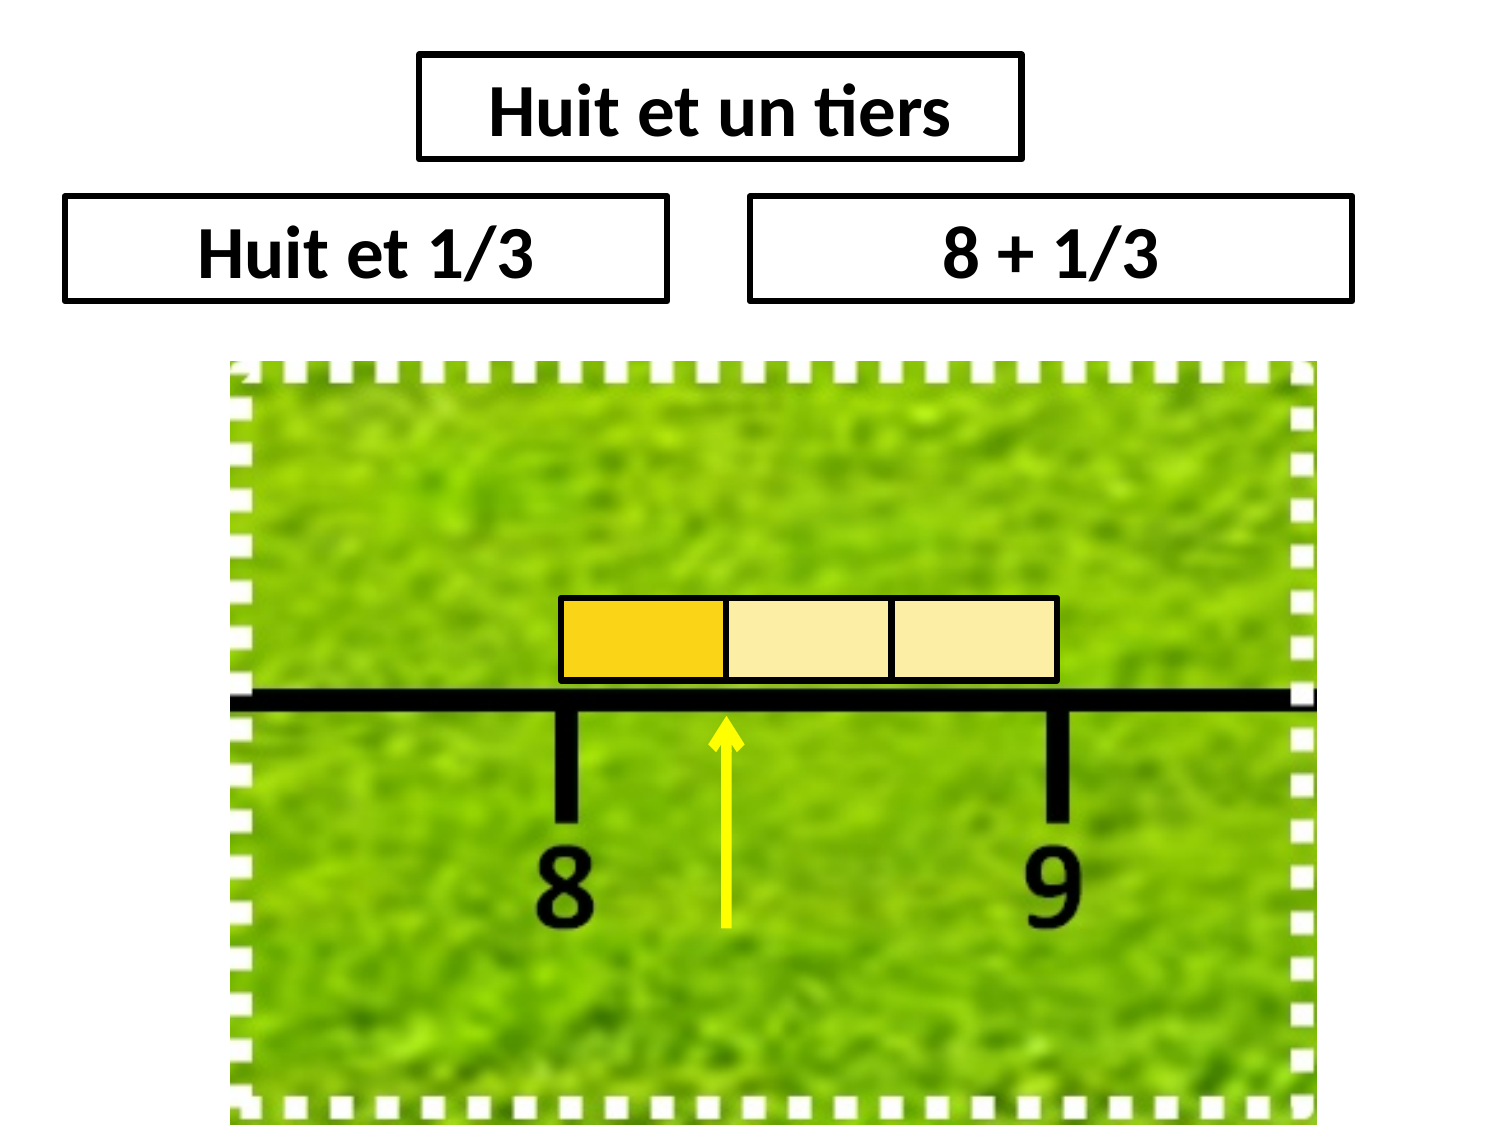

Huit et un tiers
Huit et 1/3
8 + 1/3